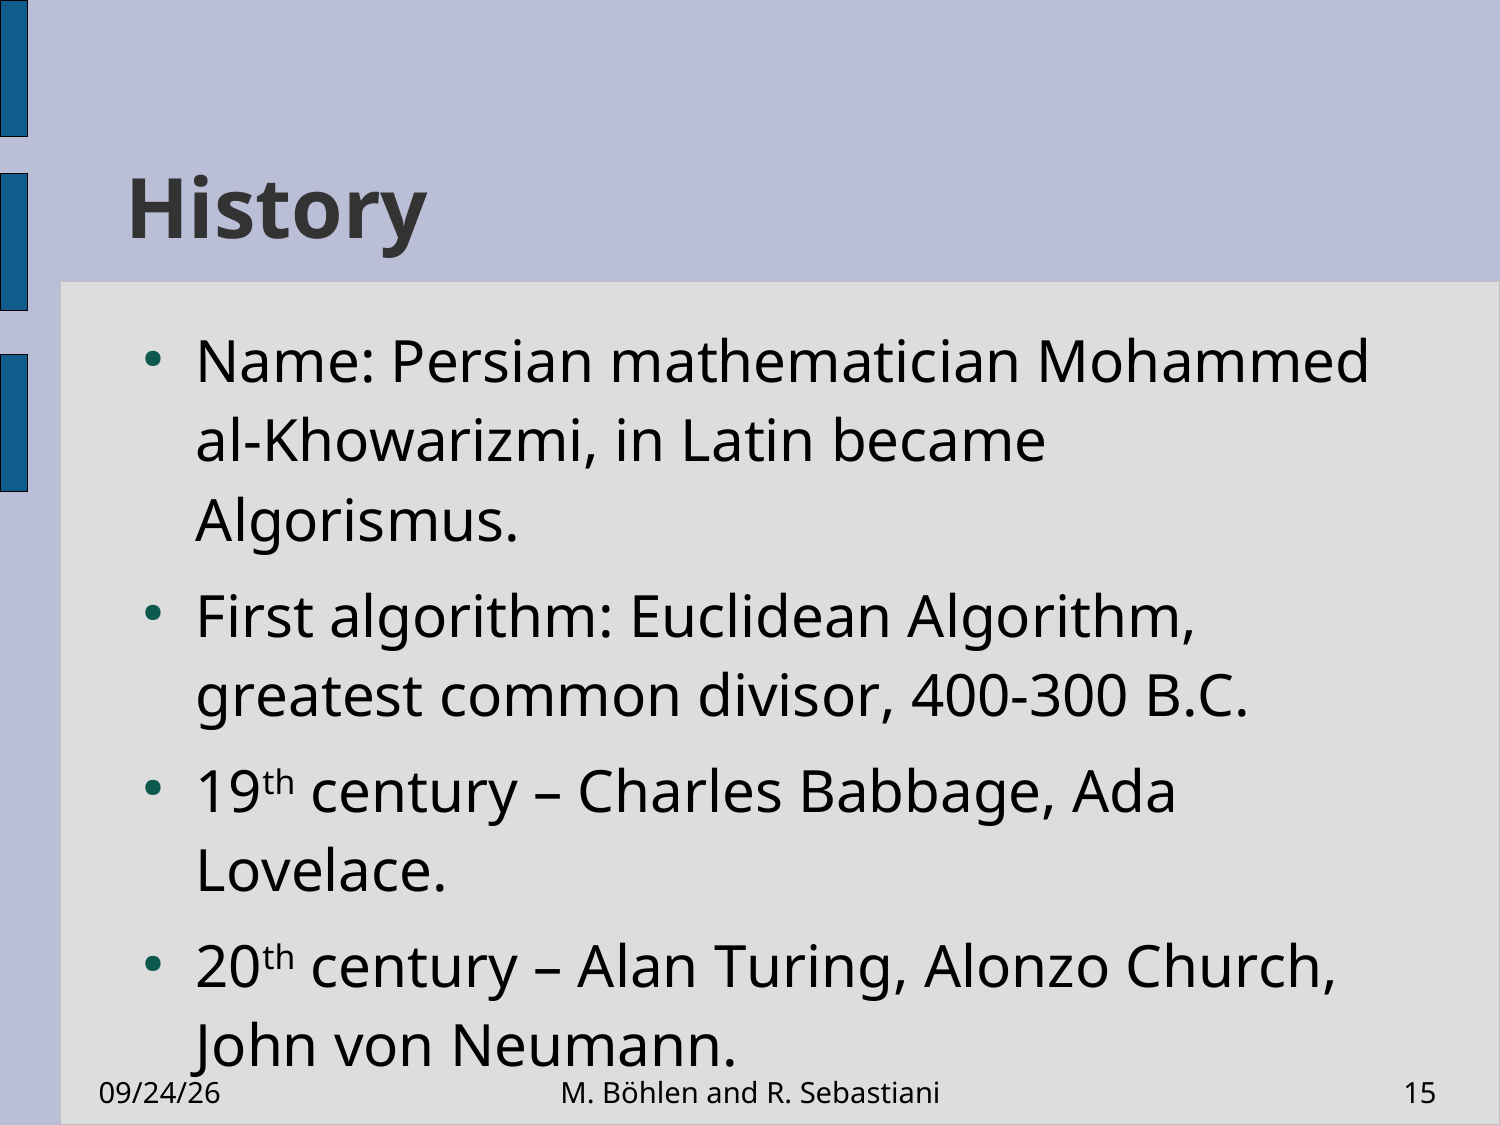

# History
Name: Persian mathematician Mohammed al-Khowarizmi, in Latin became Algorismus.
First algorithm: Euclidean Algorithm, greatest common divisor, 400-300 B.C.
19th century – Charles Babbage, Ada Lovelace.
20th century – Alan Turing, Alonzo Church, John von Neumann.
M. Böhlen and R. Sebastiani
15